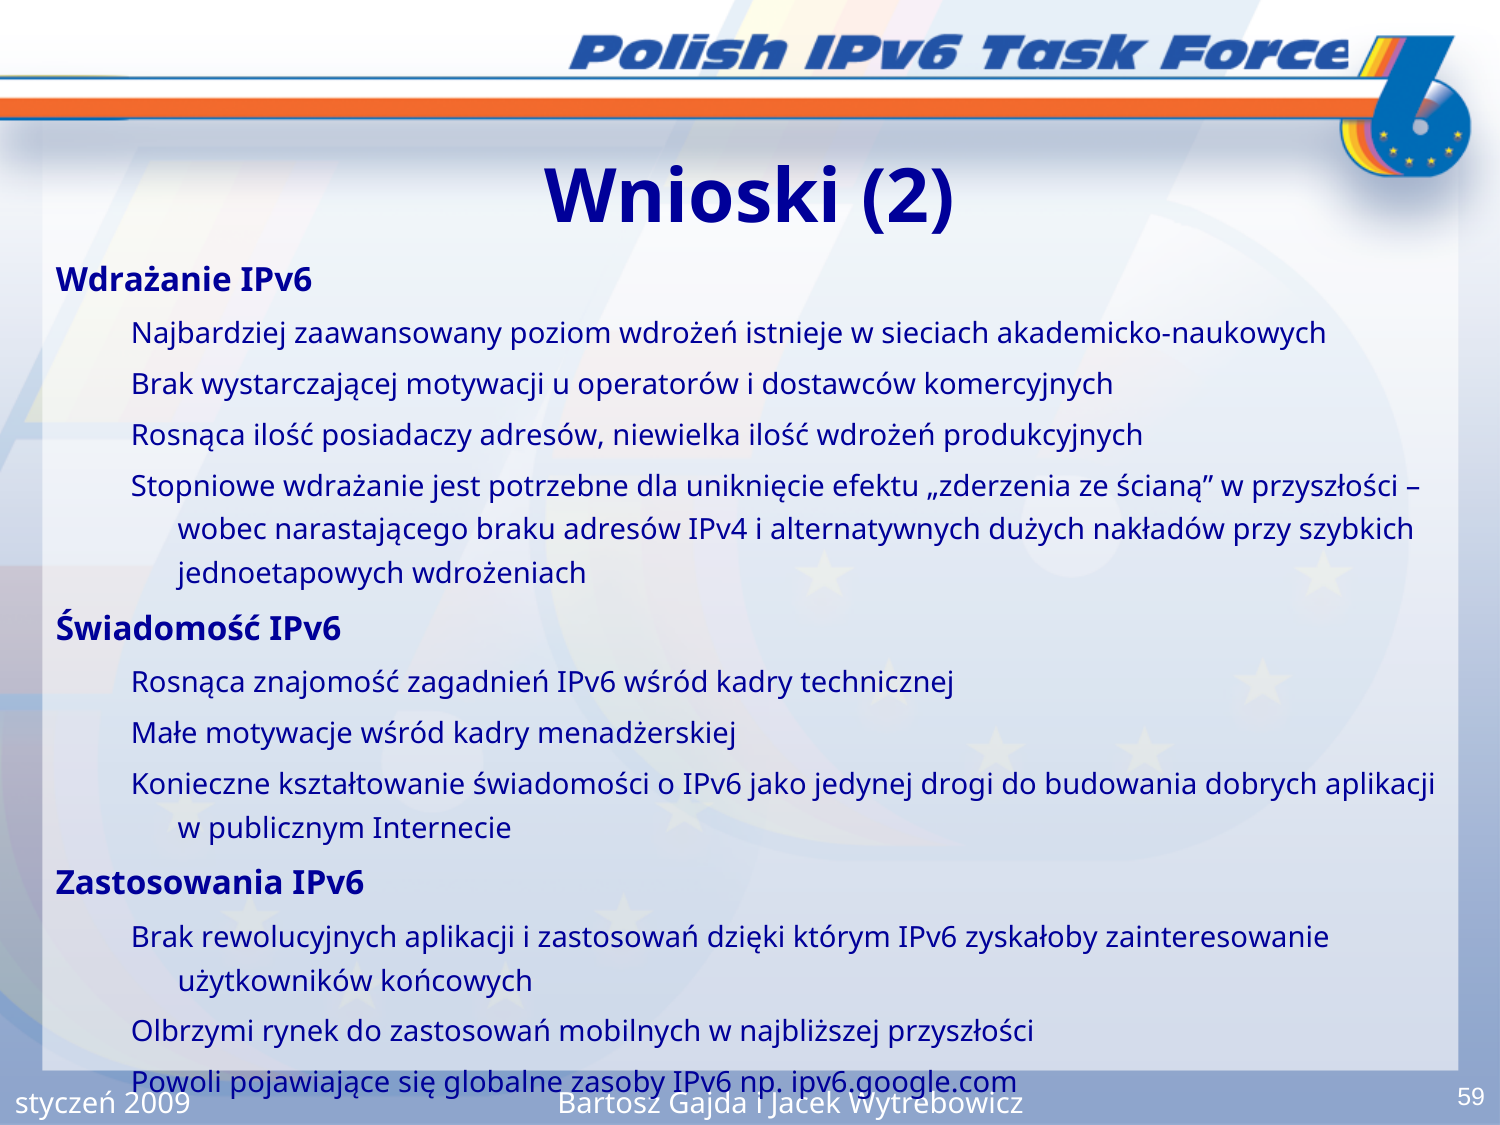

# Wnioski (2)
Wdrażanie IPv6
Najbardziej zaawansowany poziom wdrożeń istnieje w sieciach akademicko-naukowych
Brak wystarczającej motywacji u operatorów i dostawców komercyjnych
Rosnąca ilość posiadaczy adresów, niewielka ilość wdrożeń produkcyjnych
Stopniowe wdrażanie jest potrzebne dla uniknięcie efektu „zderzenia ze ścianą” w przyszłości – wobec narastającego braku adresów IPv4 i alternatywnych dużych nakładów przy szybkich jednoetapowych wdrożeniach
Świadomość IPv6
Rosnąca znajomość zagadnień IPv6 wśród kadry technicznej
Małe motywacje wśród kadry menadżerskiej
Konieczne kształtowanie świadomości o IPv6 jako jedynej drogi do budowania dobrych aplikacji w publicznym Internecie
Zastosowania IPv6
Brak rewolucyjnych aplikacji i zastosowań dzięki którym IPv6 zyskałoby zainteresowanie użytkowników końcowych
Olbrzymi rynek do zastosowań mobilnych w najbliższej przyszłości
Powoli pojawiające się globalne zasoby IPv6 np. ipv6.google.com
styczeń 2009
Bartosz Gajda i Jacek Wytrebowicz
59